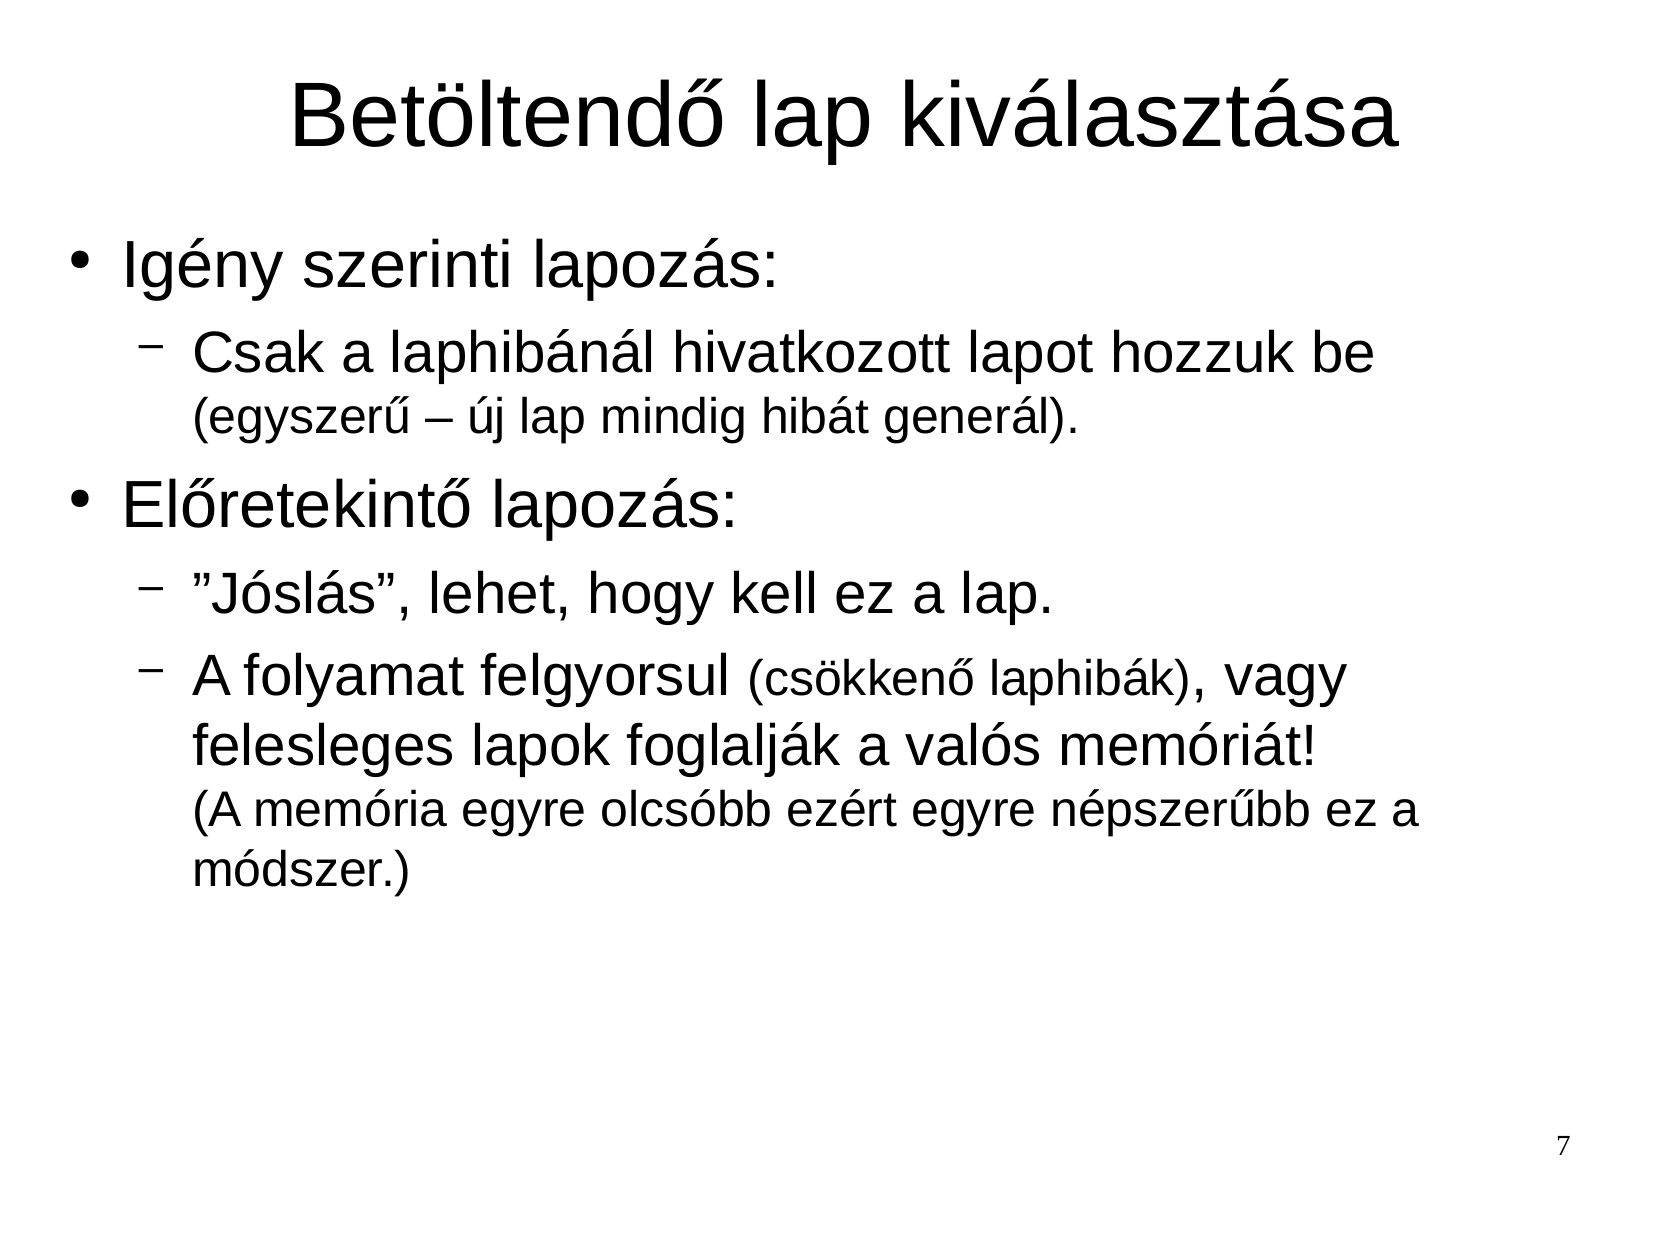

# Betöltendő lap kiválasztása
Igény szerinti lapozás:
Csak a laphibánál hivatkozott lapot hozzuk be (egyszerű – új lap mindig hibát generál).
Előretekintő lapozás:
”Jóslás”, lehet, hogy kell ez a lap.
A folyamat felgyorsul (csökkenő laphibák), vagy felesleges lapok foglalják a valós memóriát!
(A memória egyre olcsóbb ezért egyre népszerűbb ez a módszer.)
7